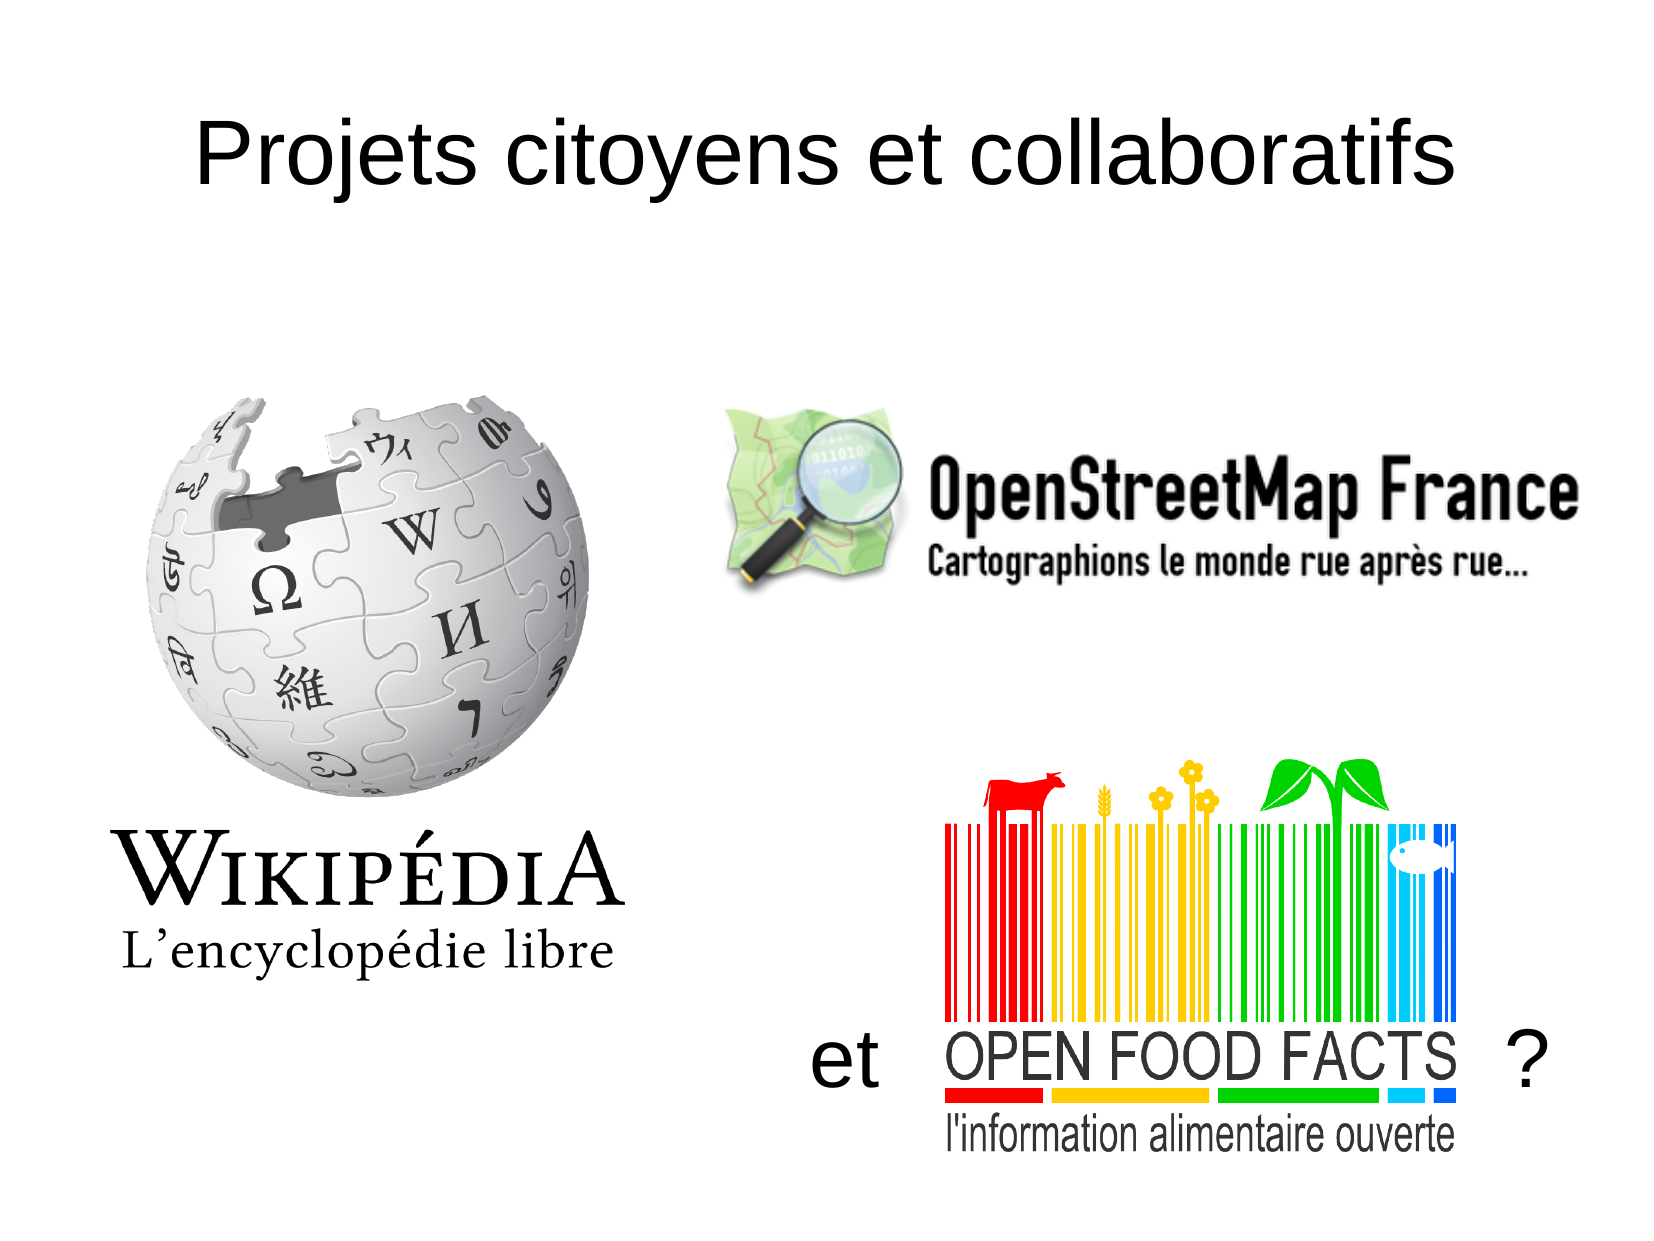

# Projets citoyens et collaboratifs
et ?